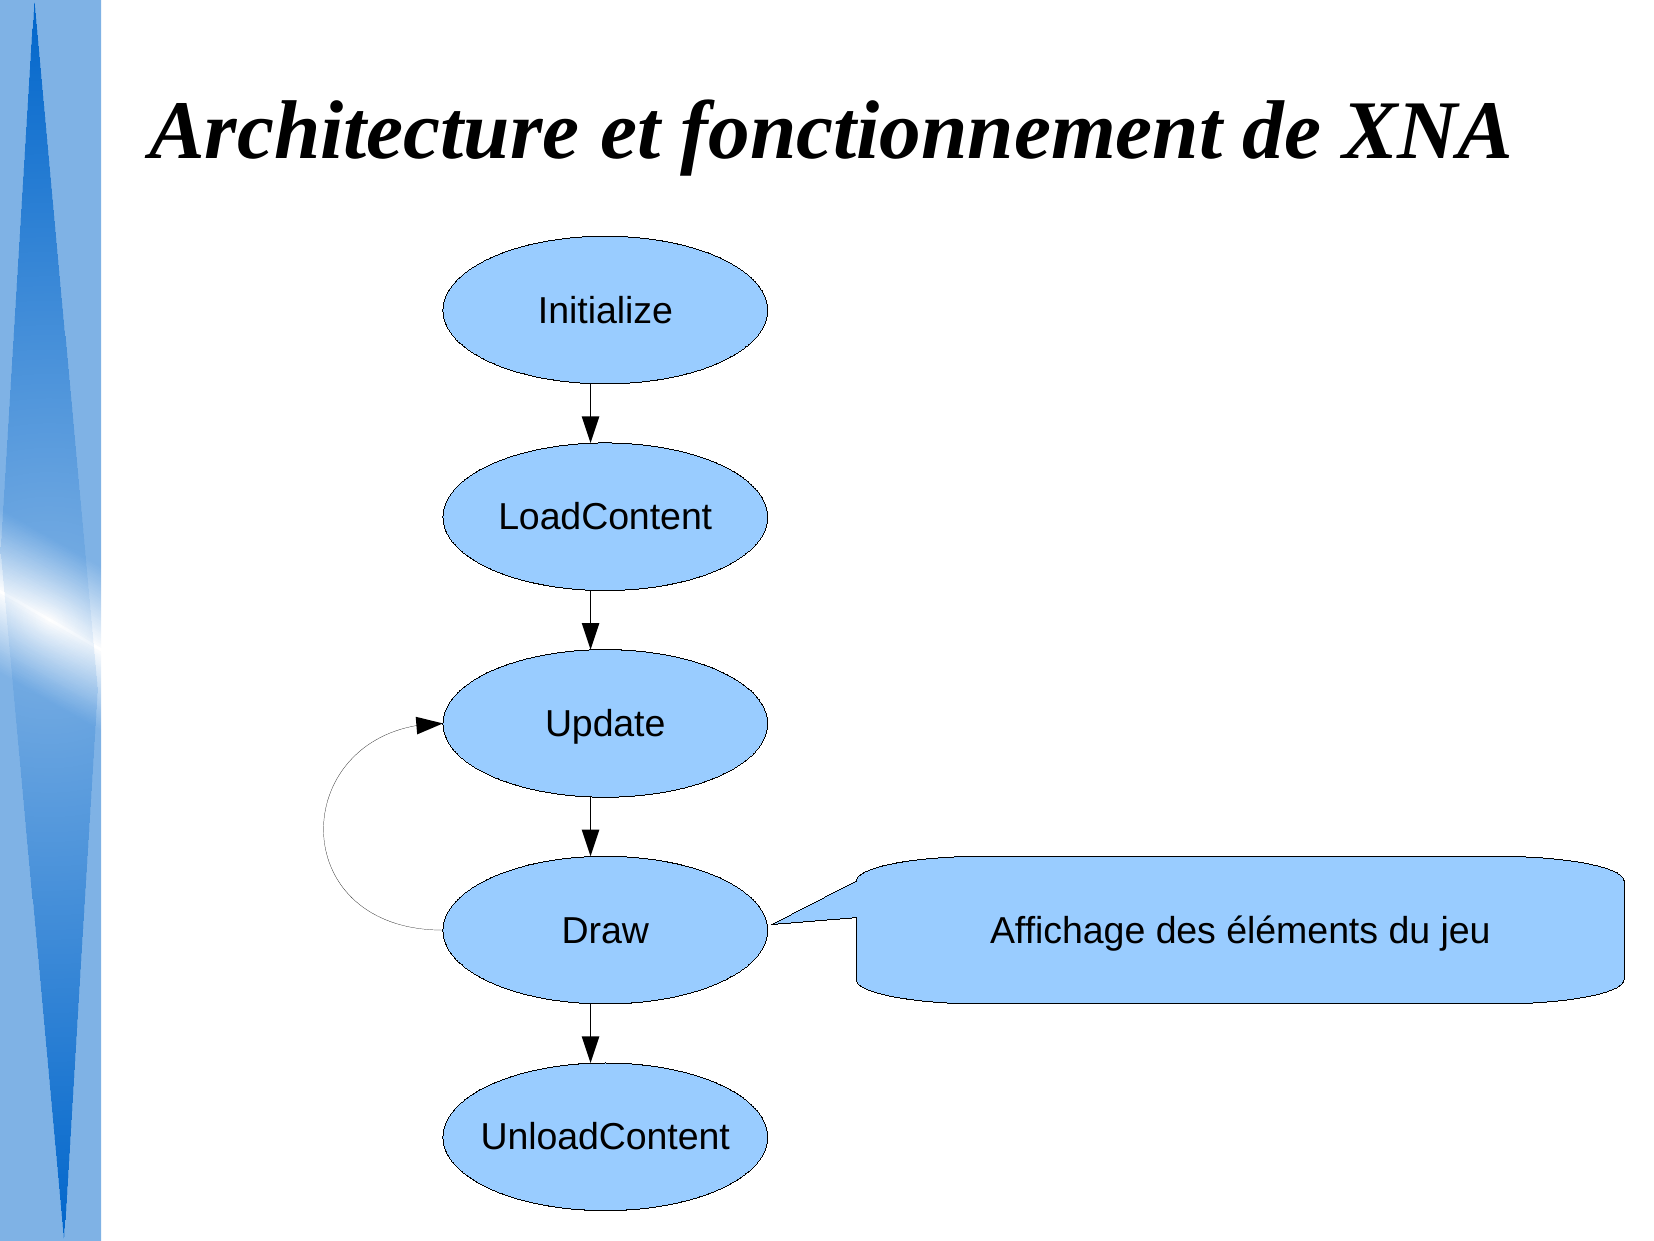

# Architecture et fonctionnement de XNA
Initialize
LoadContent
Update
Draw
Affichage des éléments du jeu
UnloadContent